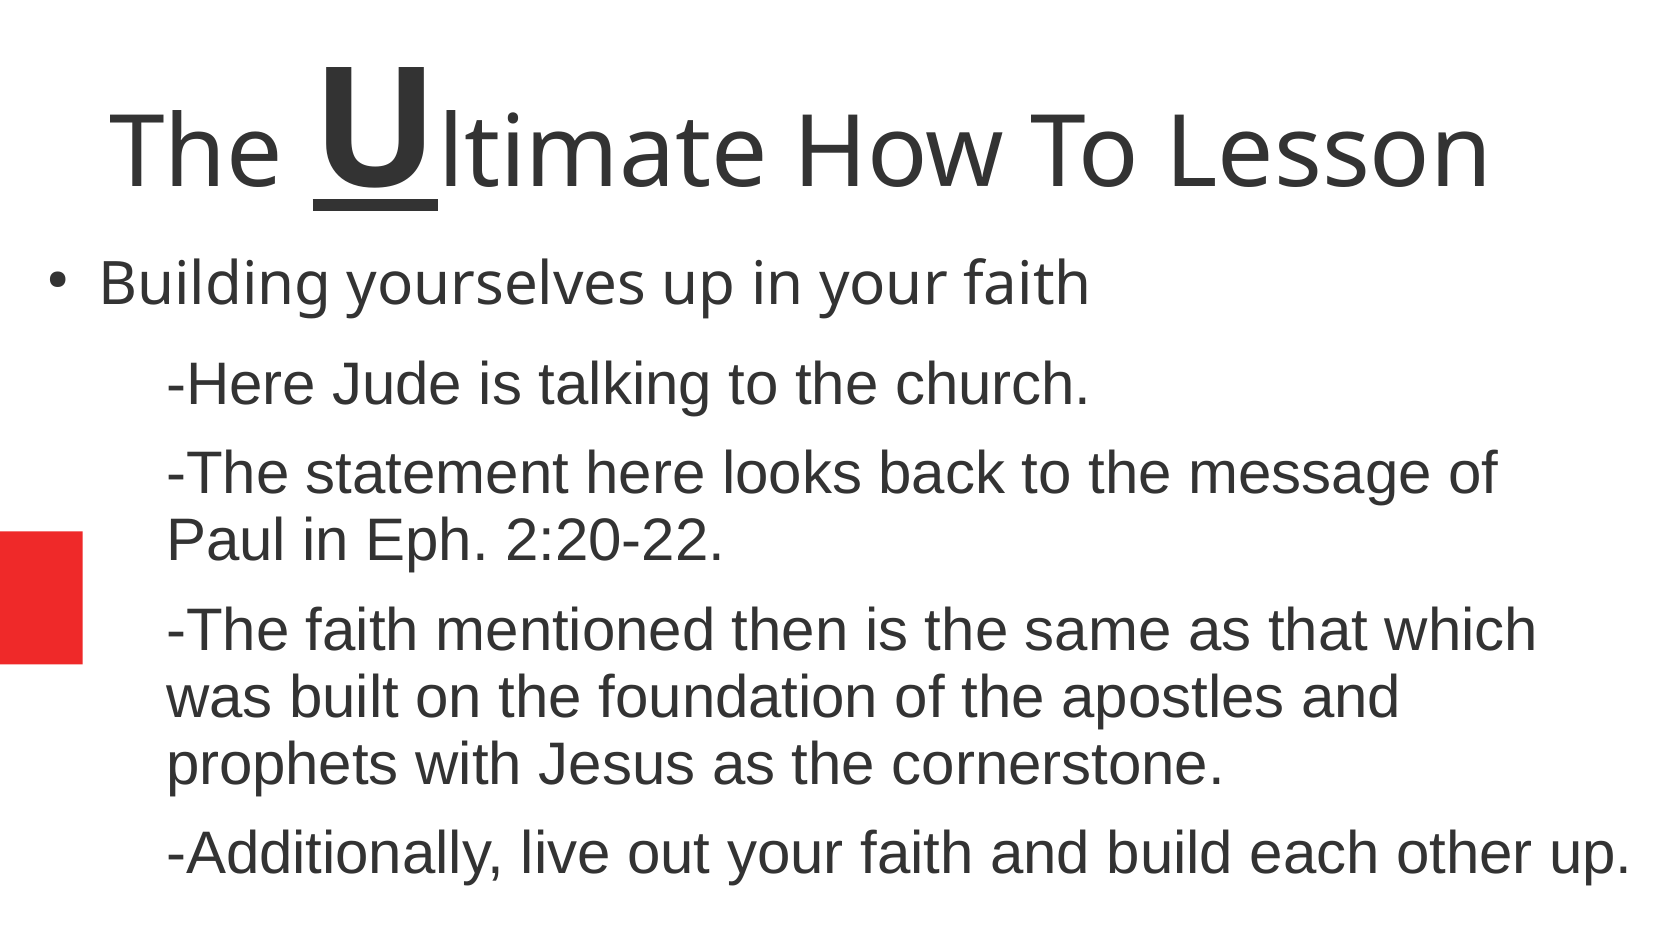

# The Ultimate How To Lesson
Building yourselves up in your faith
-Here Jude is talking to the church.
-The statement here looks back to the message of Paul in Eph. 2:20-22.
-The faith mentioned then is the same as that which was built on the foundation of the apostles and prophets with Jesus as the cornerstone.
-Additionally, live out your faith and build each other up.